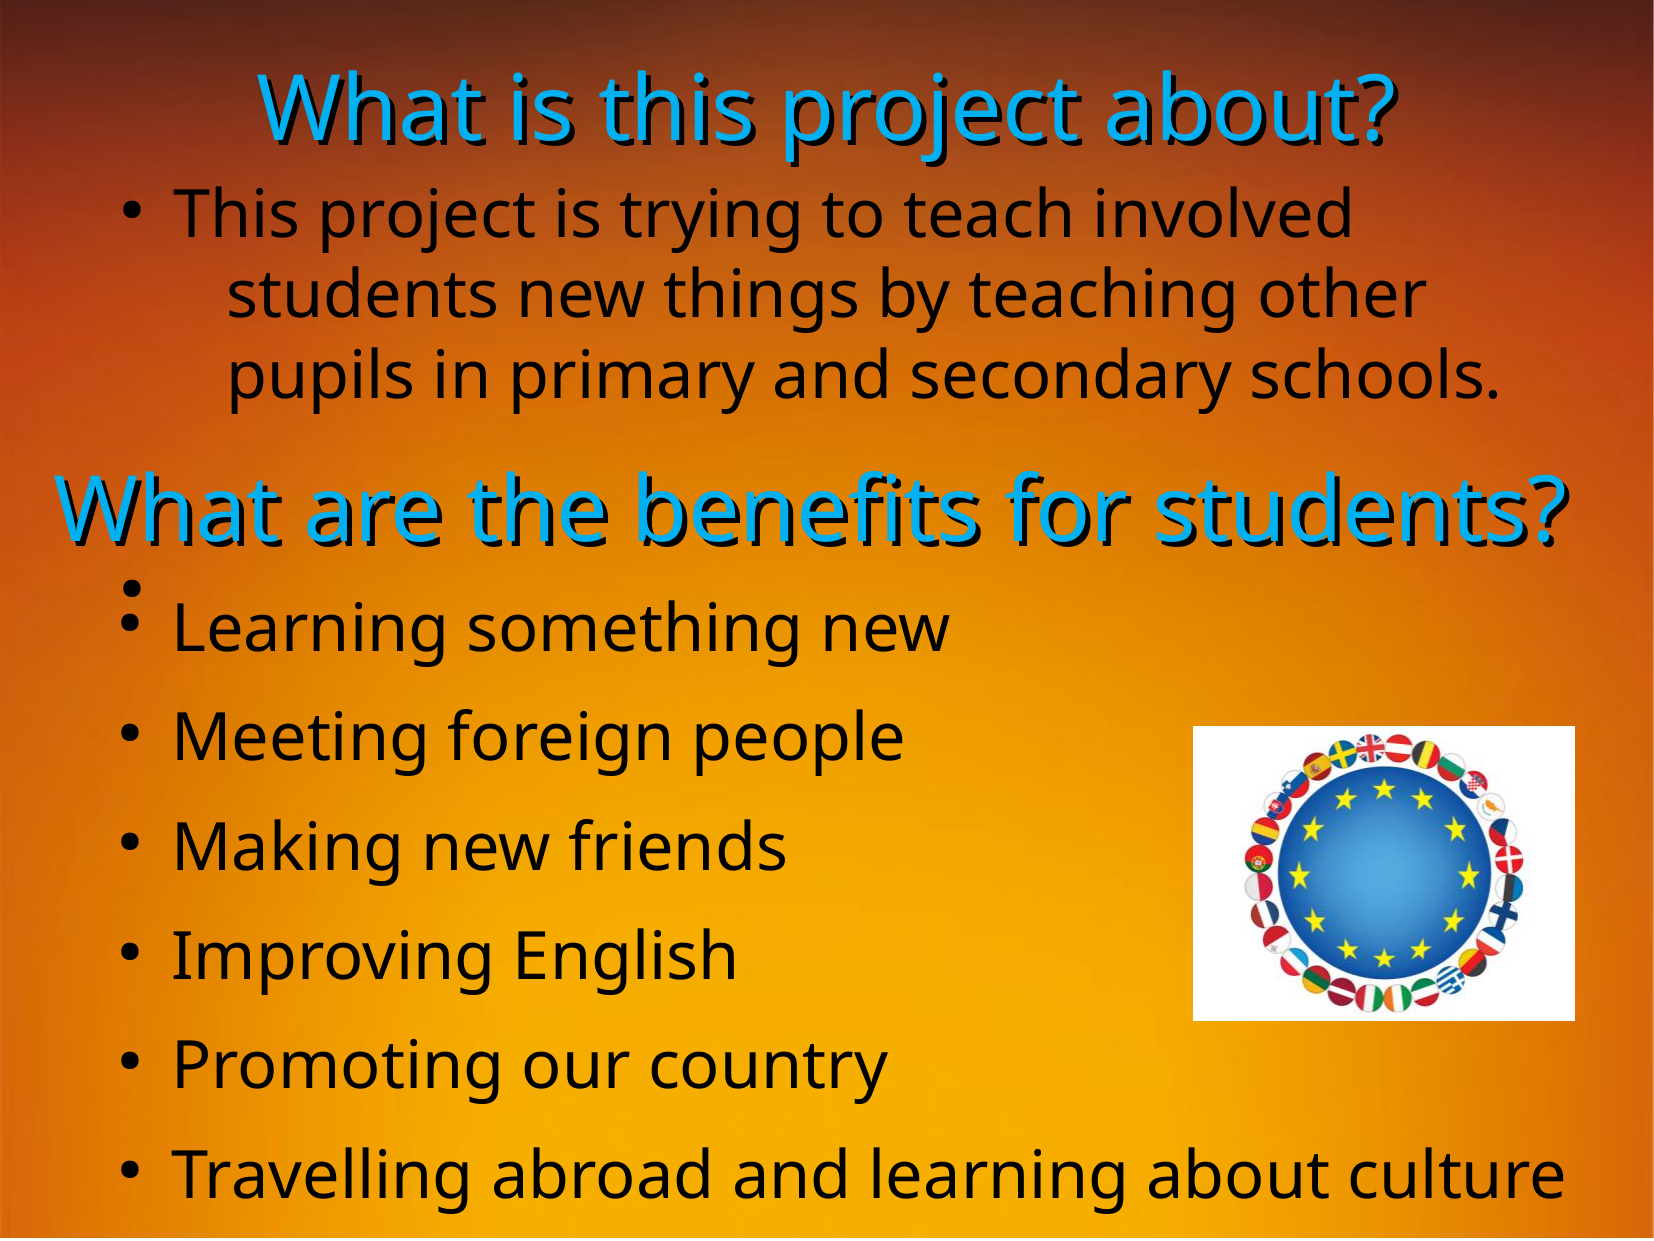

# What is this project about?
This project is trying to teach involved students new things by teaching other pupils in primary and secondary schools.
What are the benefits for students?
Learning something new
Meeting foreign people
Making new friends
Improving English
Promoting our country
Travelling abroad and learning about culture